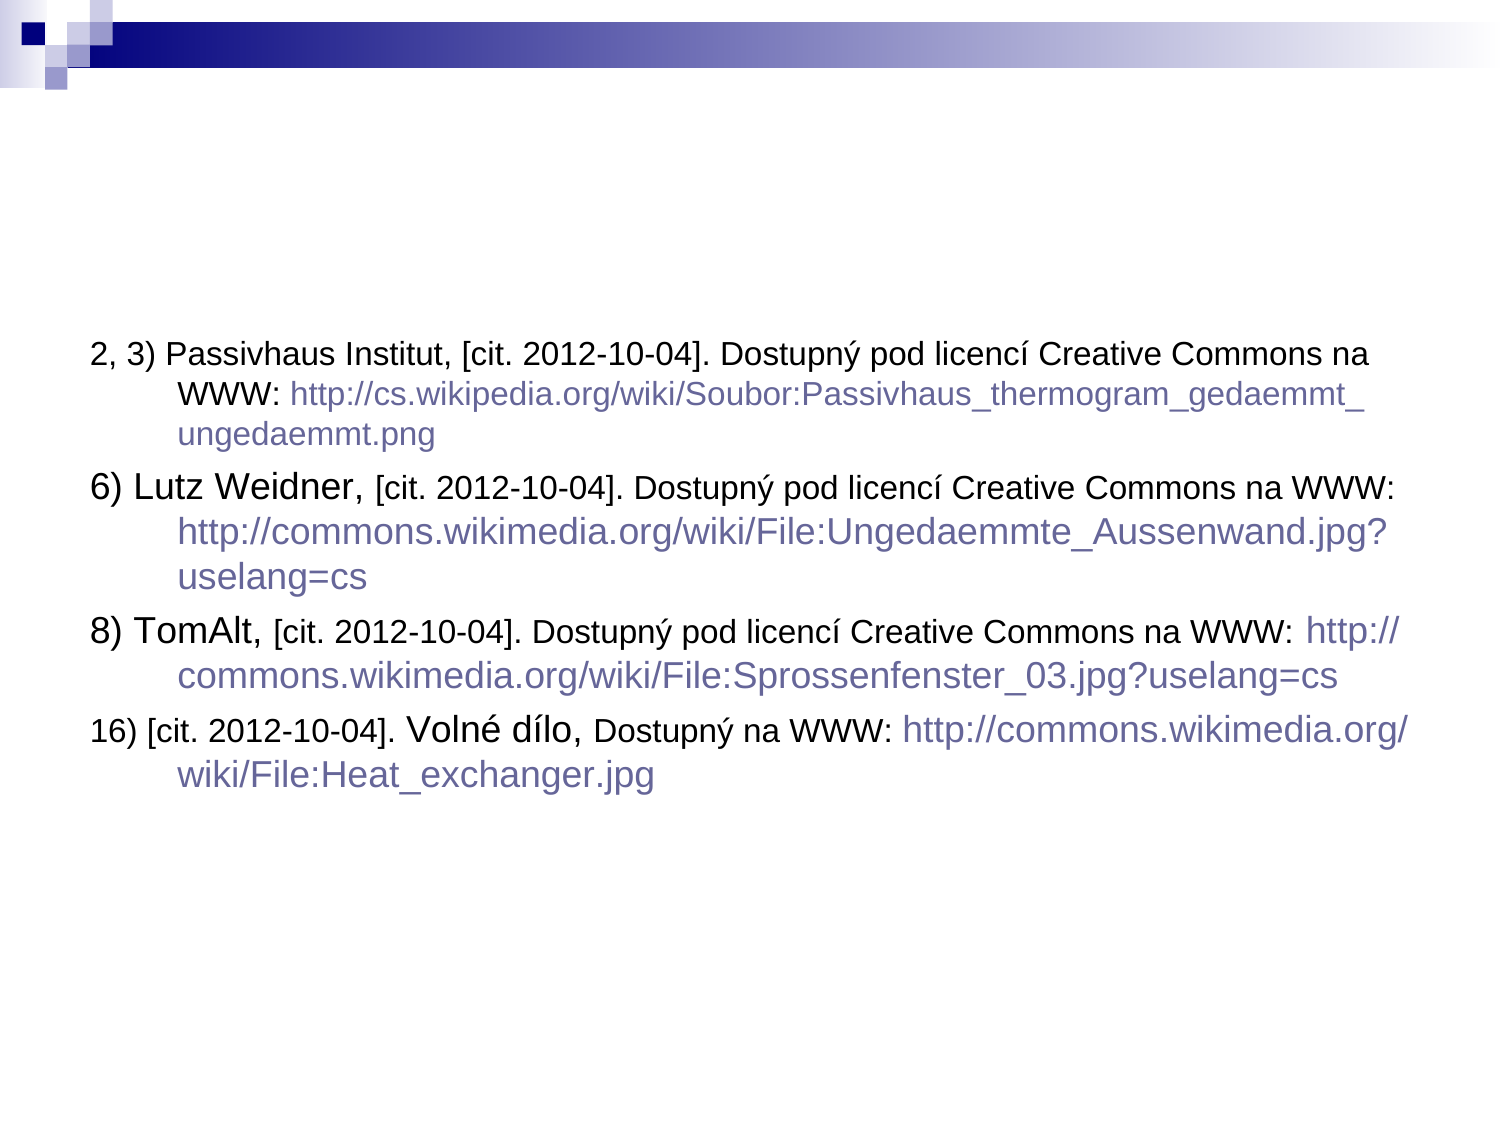

#
2, 3) Passivhaus Institut, [cit. 2012-10-04]. Dostupný pod licencí Creative Commons na WWW: http://cs.wikipedia.org/wiki/Soubor:Passivhaus_thermogram_gedaemmt_ungedaemmt.png
6) Lutz Weidner, [cit. 2012-10-04]. Dostupný pod licencí Creative Commons na WWW: http://commons.wikimedia.org/wiki/File:Ungedaemmte_Aussenwand.jpg?uselang=cs
8) TomAlt, [cit. 2012-10-04]. Dostupný pod licencí Creative Commons na WWW: http://commons.wikimedia.org/wiki/File:Sprossenfenster_03.jpg?uselang=cs
16) [cit. 2012-10-04]. Volné dílo, Dostupný na WWW: http://commons.wikimedia.org/wiki/File:Heat_exchanger.jpg